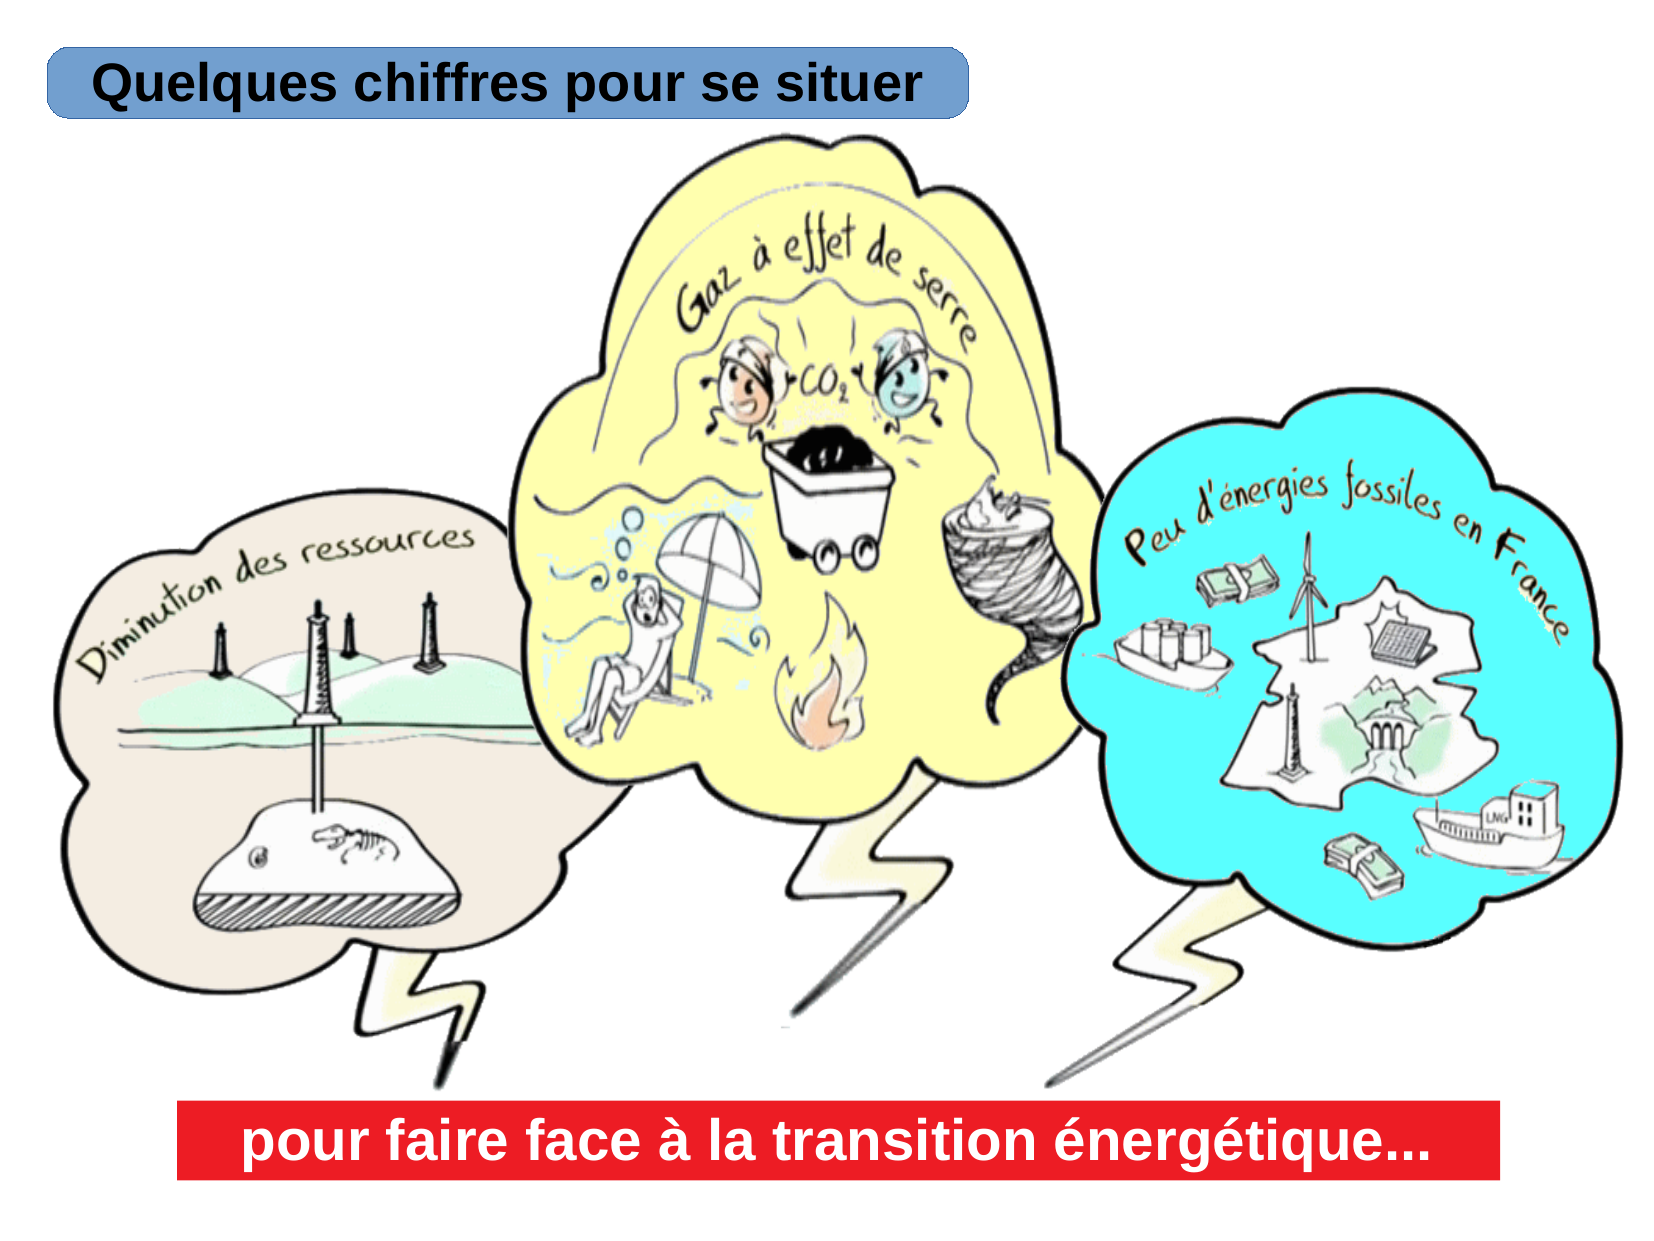

Quelques chiffres pour se situer
 pour faire face à la transition énergétique...